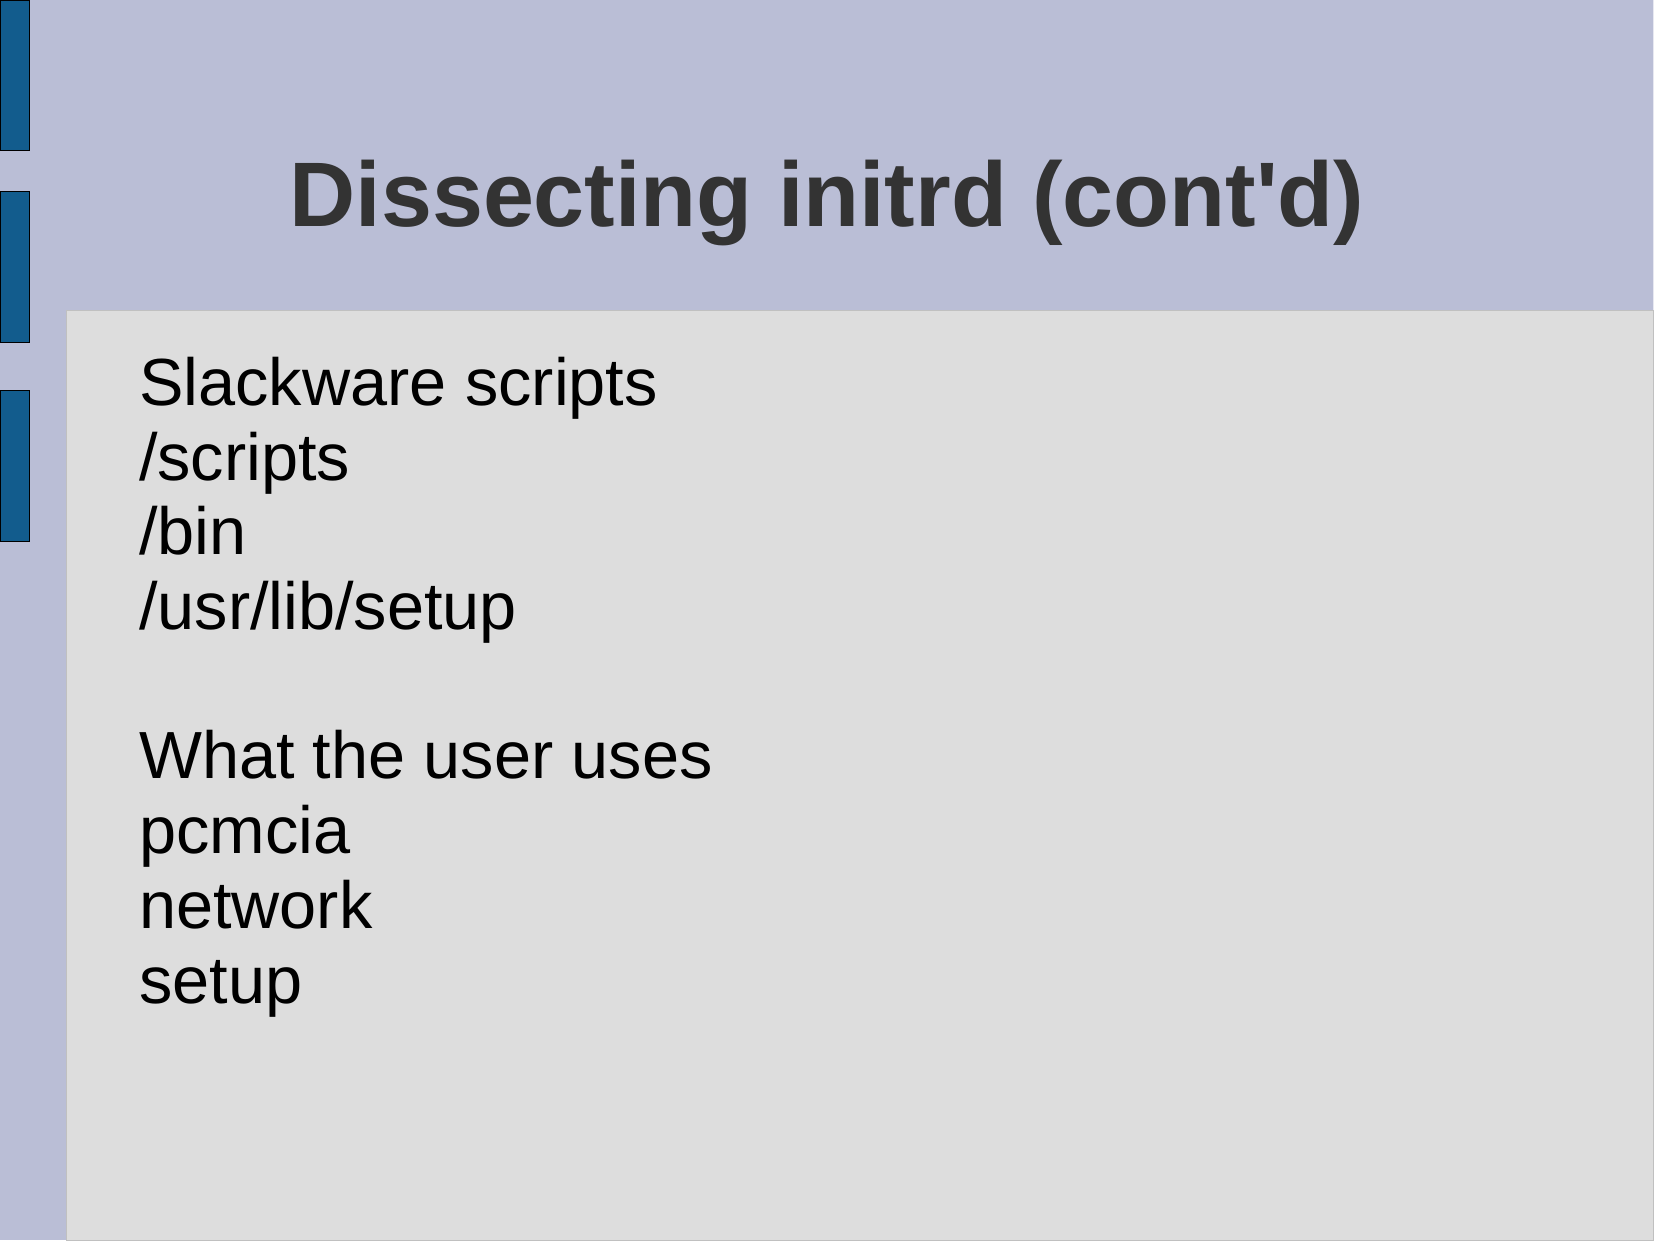

# Dissecting initrd (cont'd)
Slackware scripts
/scripts
/bin
/usr/lib/setup
What the user uses
pcmcia
network
setup